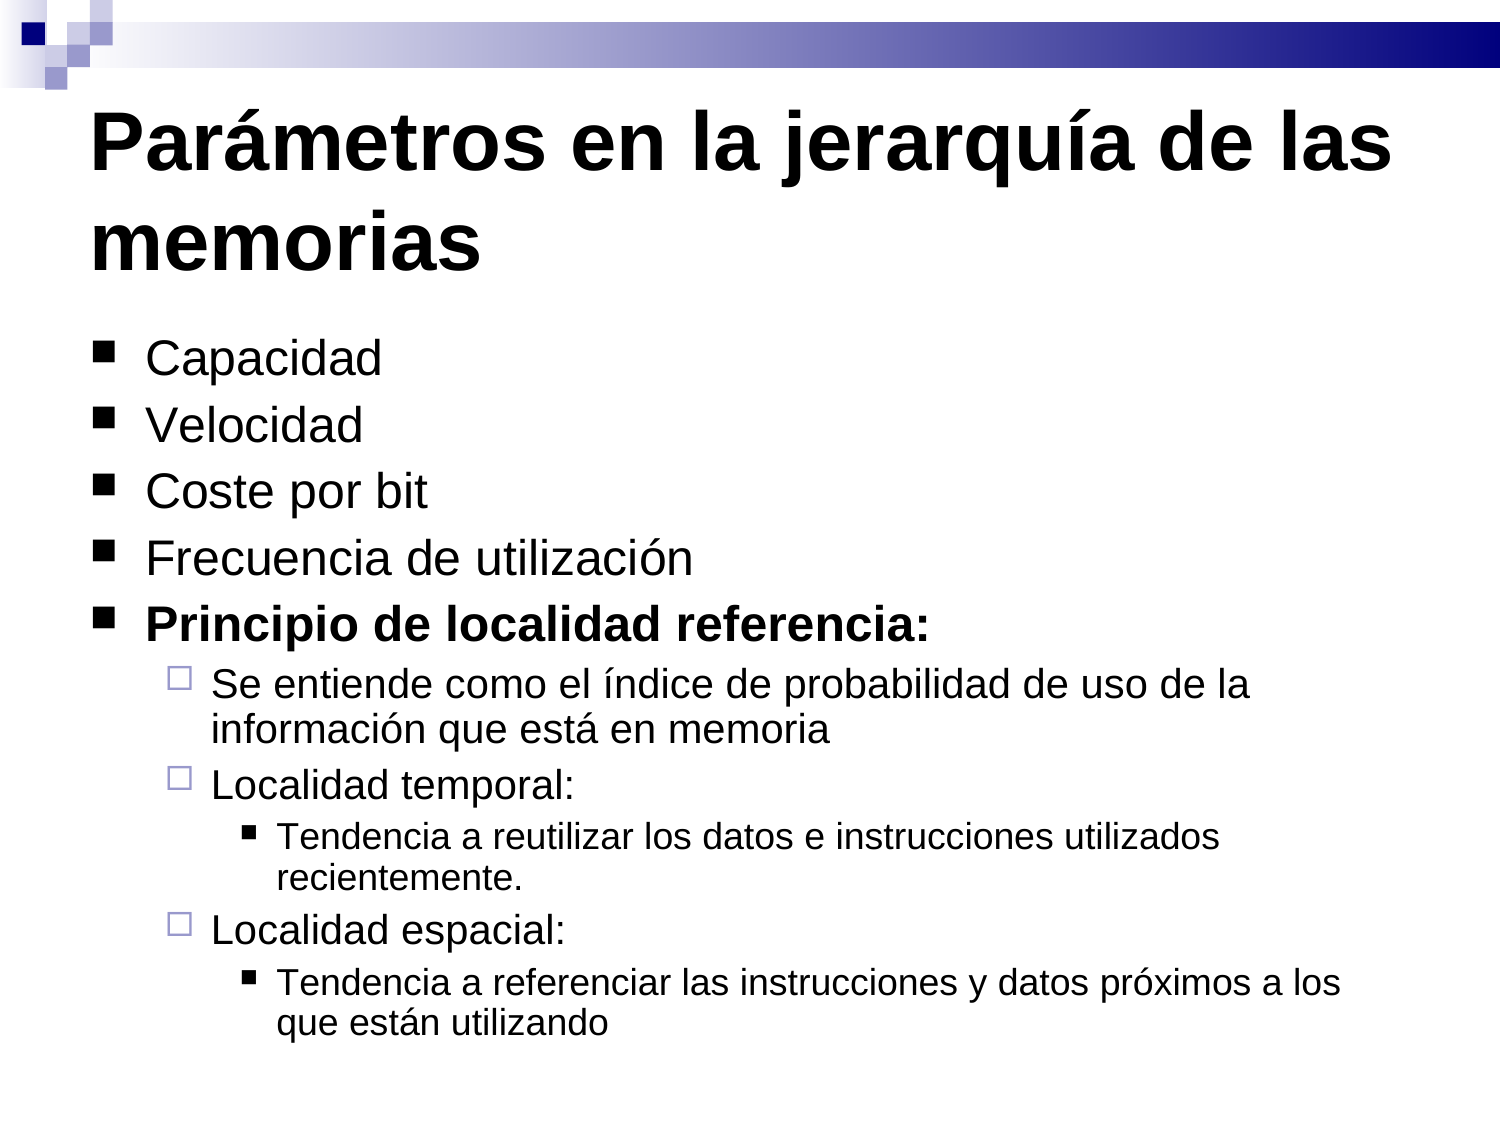

# Parámetros en la jerarquía de las memorias
Capacidad
Velocidad
Coste por bit
Frecuencia de utilización
Principio de localidad referencia:
Se entiende como el índice de probabilidad de uso de la información que está en memoria
Localidad temporal:
Tendencia a reutilizar los datos e instrucciones utilizados recientemente.
Localidad espacial:
Tendencia a referenciar las instrucciones y datos próximos a los que están utilizando